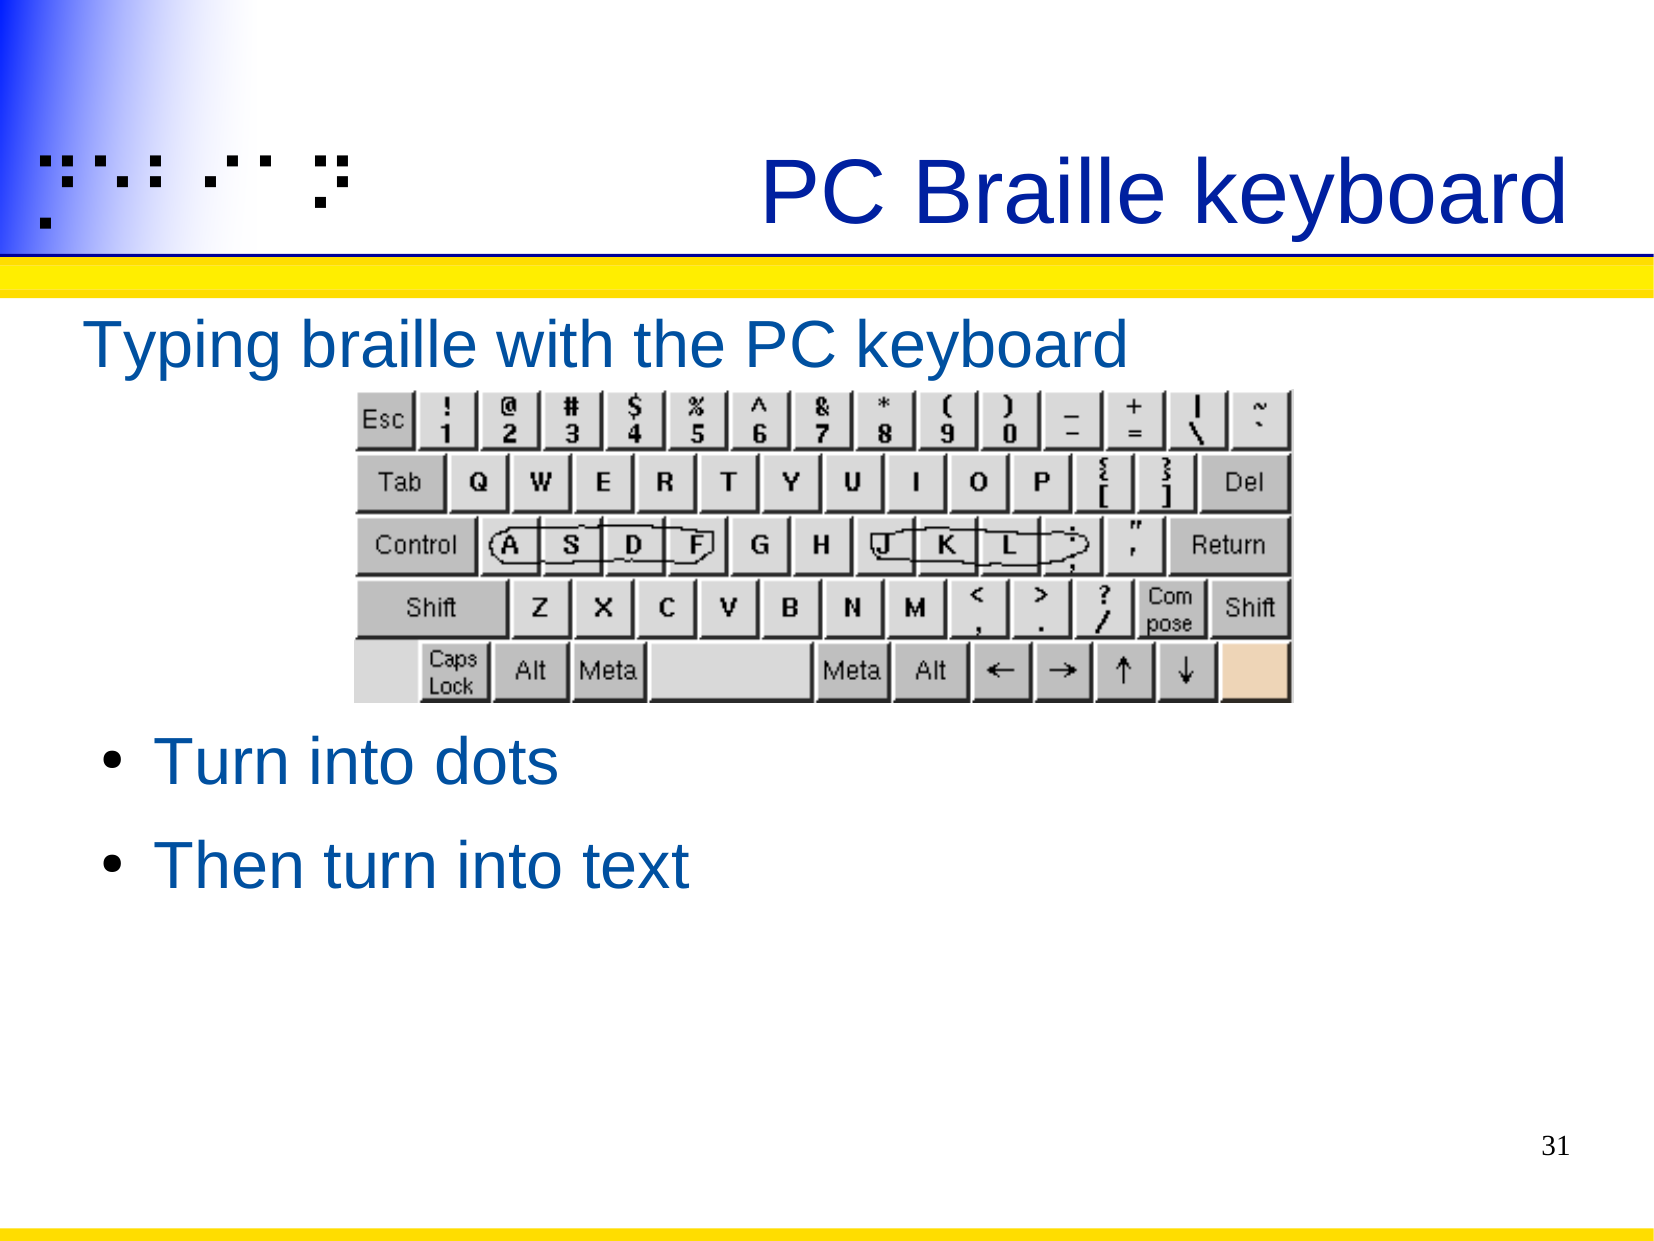

# PC Braille keyboard
Typing braille with the PC keyboard
Turn into dots
Then turn into text
31